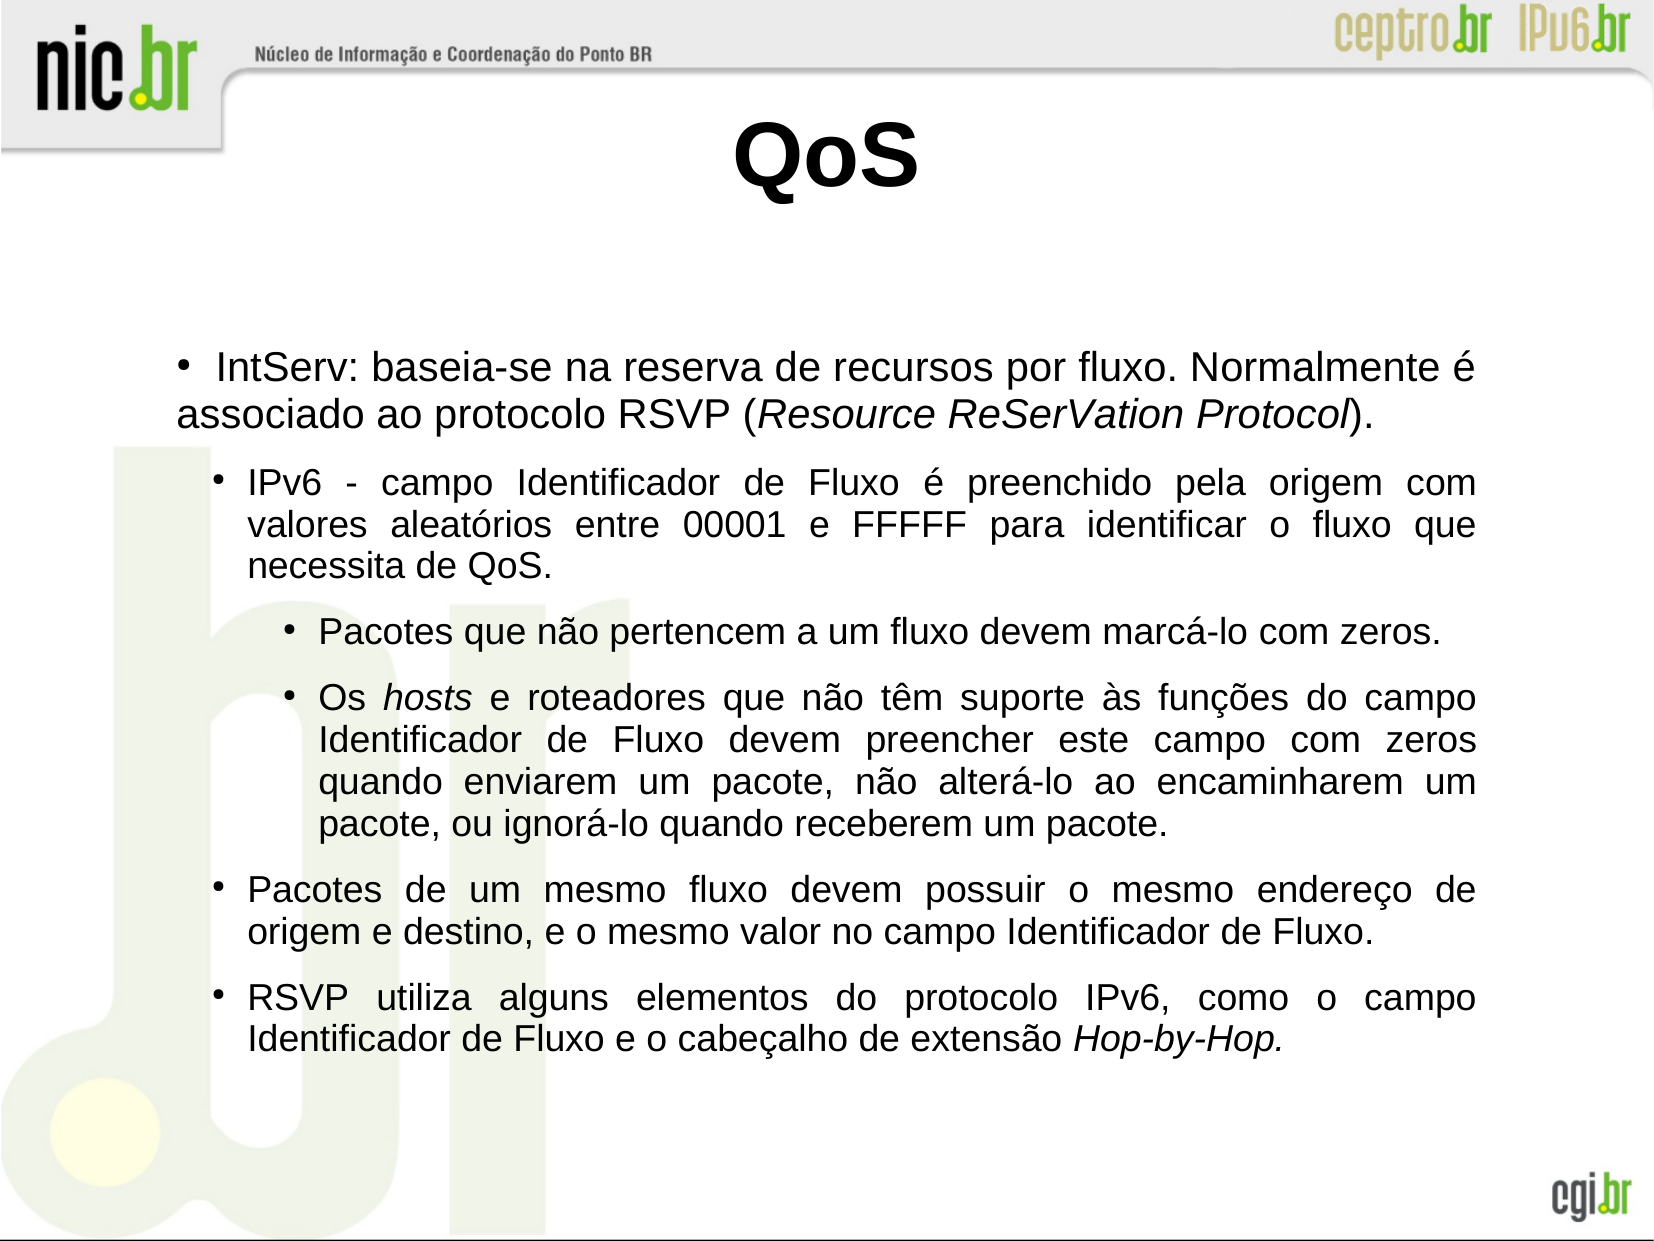

QoS
 IntServ: baseia-se na reserva de recursos por fluxo. Normalmente é associado ao protocolo RSVP (Resource ReSerVation Protocol).
IPv6 - campo Identificador de Fluxo é preenchido pela origem com valores aleatórios entre 00001 e FFFFF para identificar o fluxo que necessita de QoS.
Pacotes que não pertencem a um fluxo devem marcá-lo com zeros.
Os hosts e roteadores que não têm suporte às funções do campo Identificador de Fluxo devem preencher este campo com zeros quando enviarem um pacote, não alterá-lo ao encaminharem um pacote, ou ignorá-lo quando receberem um pacote.
Pacotes de um mesmo fluxo devem possuir o mesmo endereço de origem e destino, e o mesmo valor no campo Identificador de Fluxo.
RSVP utiliza alguns elementos do protocolo IPv6, como o campo Identificador de Fluxo e o cabeçalho de extensão Hop-by-Hop.